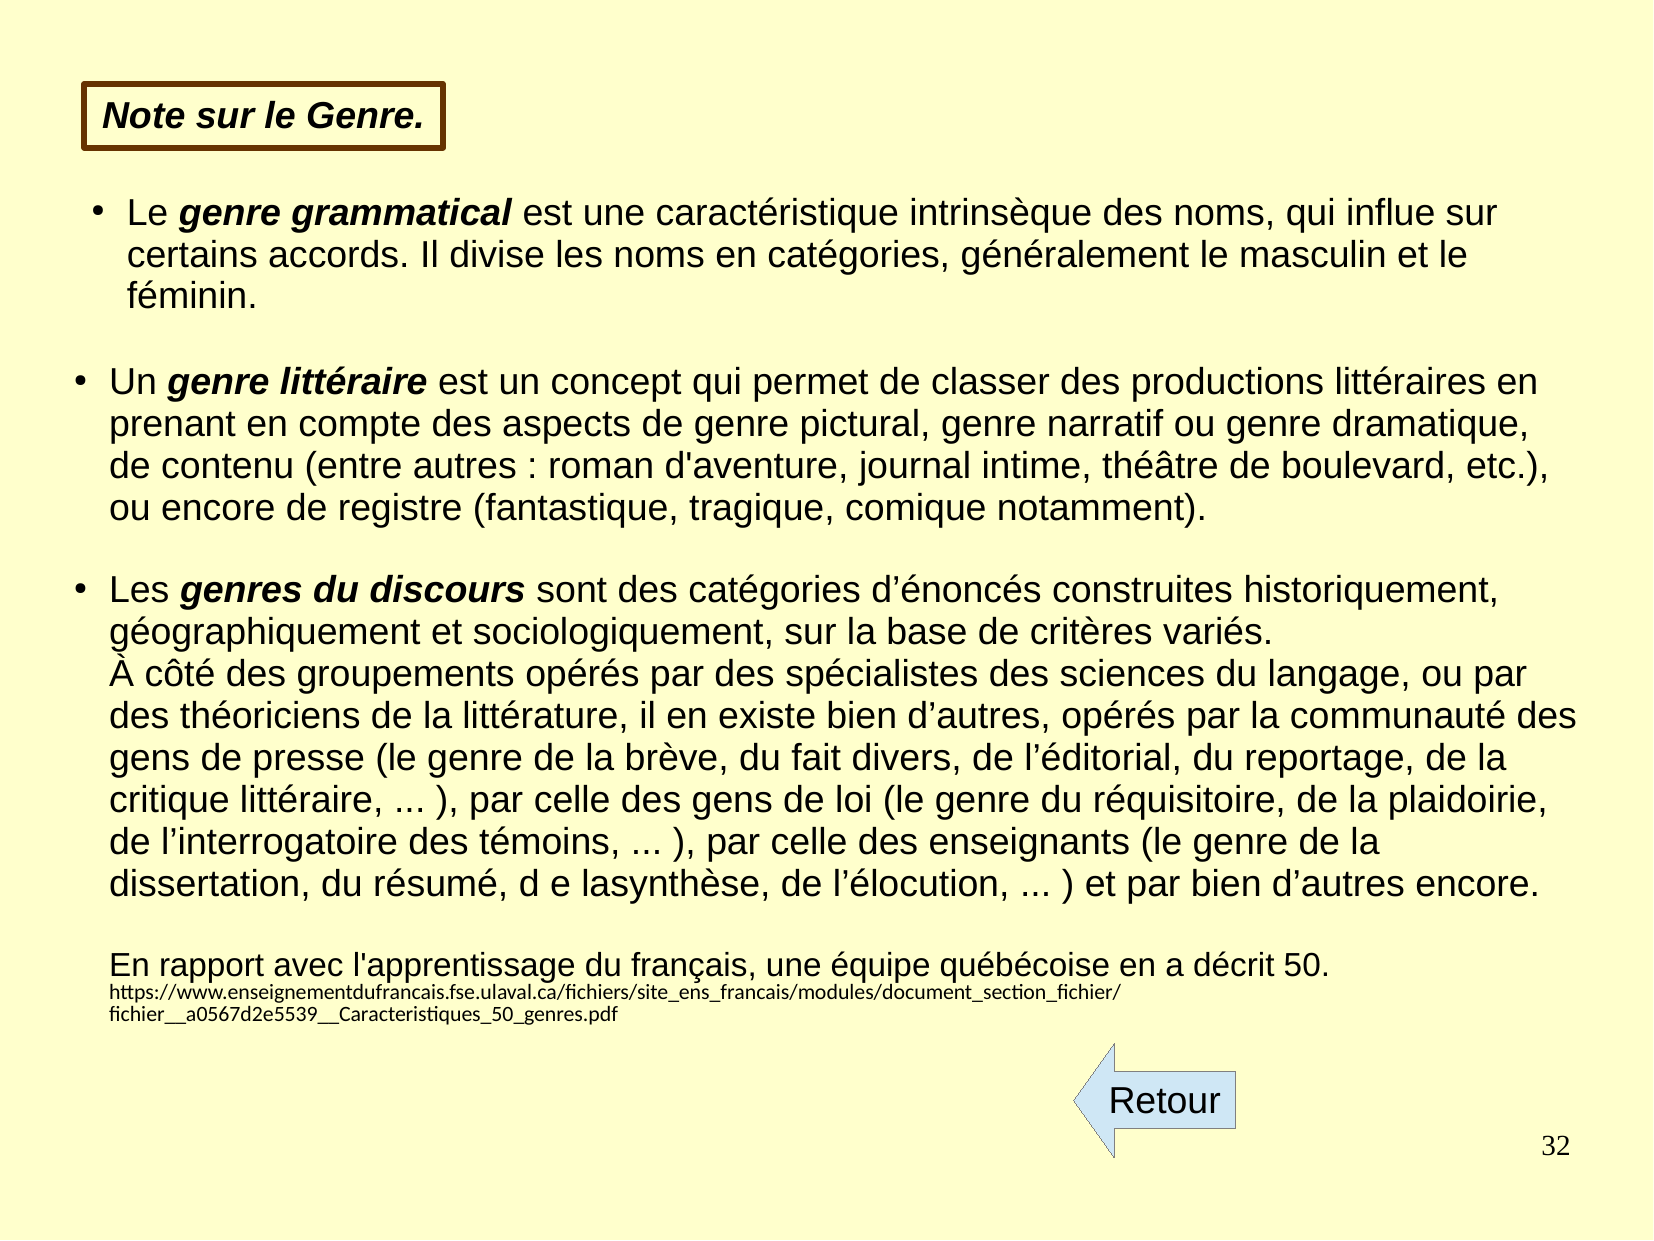

Note sur le Genre.
Le genre grammatical est une caractéristique intrinsèque des noms, qui influe sur certains accords. Il divise les noms en catégories, généralement le masculin et le féminin.
Un genre littéraire est un concept qui permet de classer des productions littéraires en prenant en compte des aspects de genre pictural, genre narratif ou genre dramatique, de contenu (entre autres : roman d'aventure, journal intime, théâtre de boulevard, etc.), ou encore de registre (fantastique, tragique, comique notamment).
Les genres du discours sont des catégories d’énoncés construites historiquement, géographiquement et sociologiquement, sur la base de critères variés.
À côté des groupements opérés par des spécialistes des sciences du langage, ou par des théoriciens de la littérature, il en existe bien d’autres, opérés par la communauté des gens de presse (le genre de la brève, du fait divers, de l’éditorial, du reportage, de la critique littéraire, ... ), par celle des gens de loi (le genre du réquisitoire, de la plaidoirie, de l’interrogatoire des témoins, ... ), par celle des enseignants (le genre de la dissertation, du résumé, d e lasynthèse, de l’élocution, ... ) et par bien d’autres encore.
En rapport avec l'apprentissage du français, une équipe québécoise en a décrit 50.
https://www.enseignementdufrancais.fse.ulaval.ca/fichiers/site_ens_francais/modules/document_section_fichier/fichier__a0567d2e5539__Caracteristiques_50_genres.pdf
Retour
32